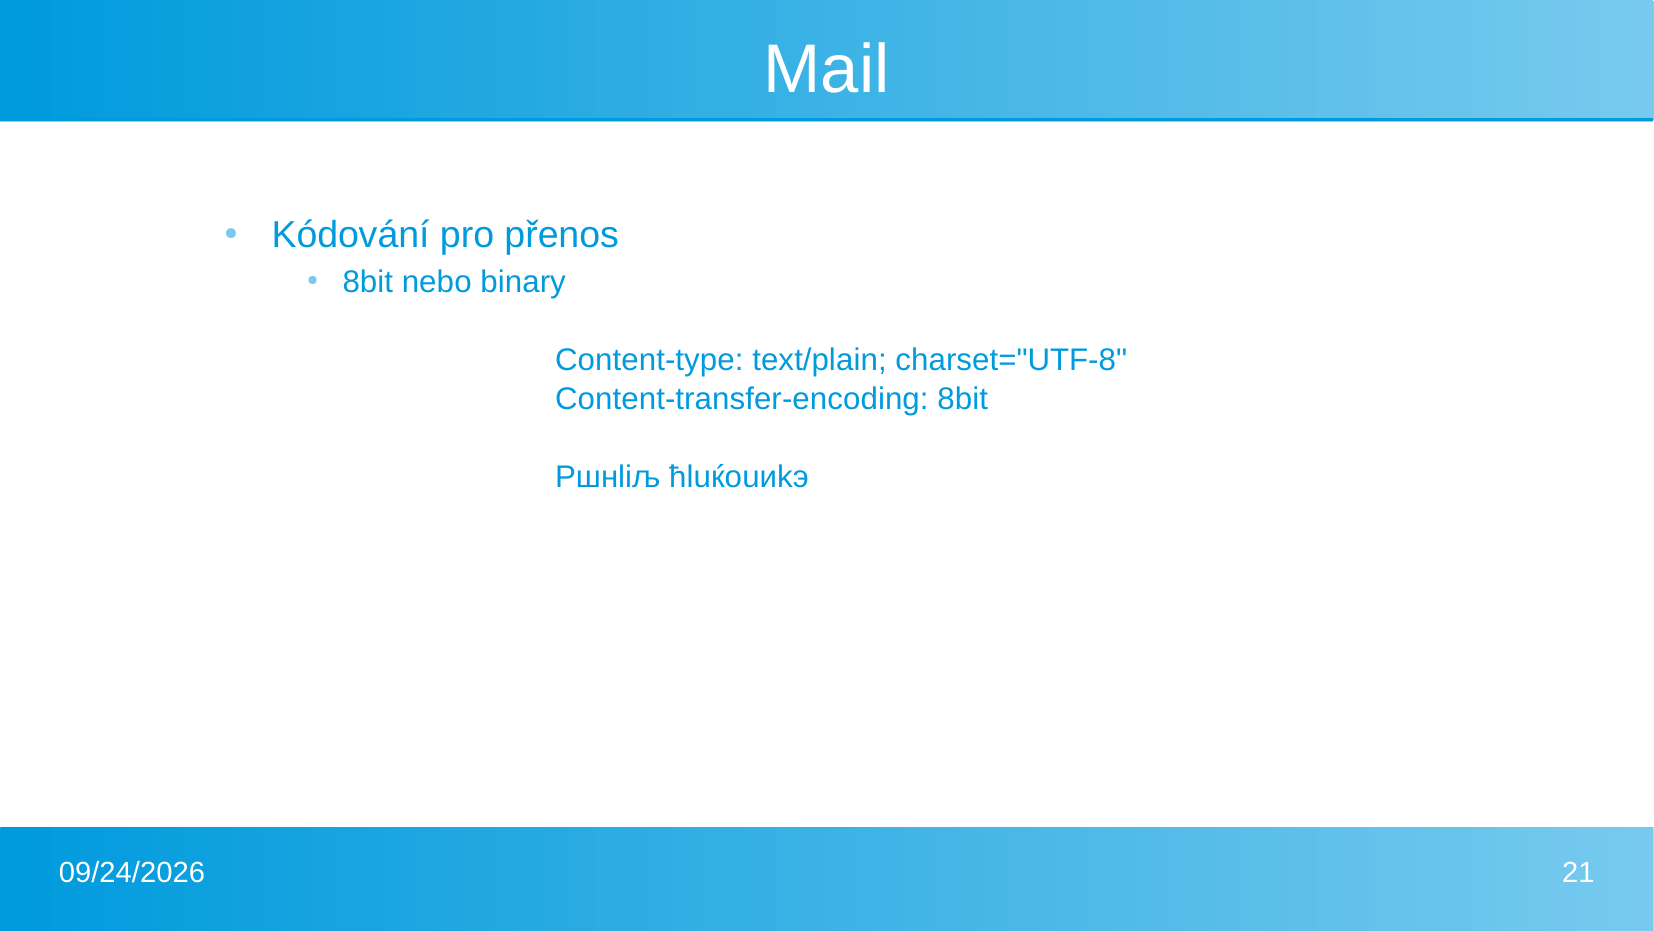

# Mail
Kódování pro přenos
8bit nebo binary
Content-type: text/plain; charset="UTF-8"
Content-transfer-encoding: 8bit
Pшнliљ ћluќouиkэ
21